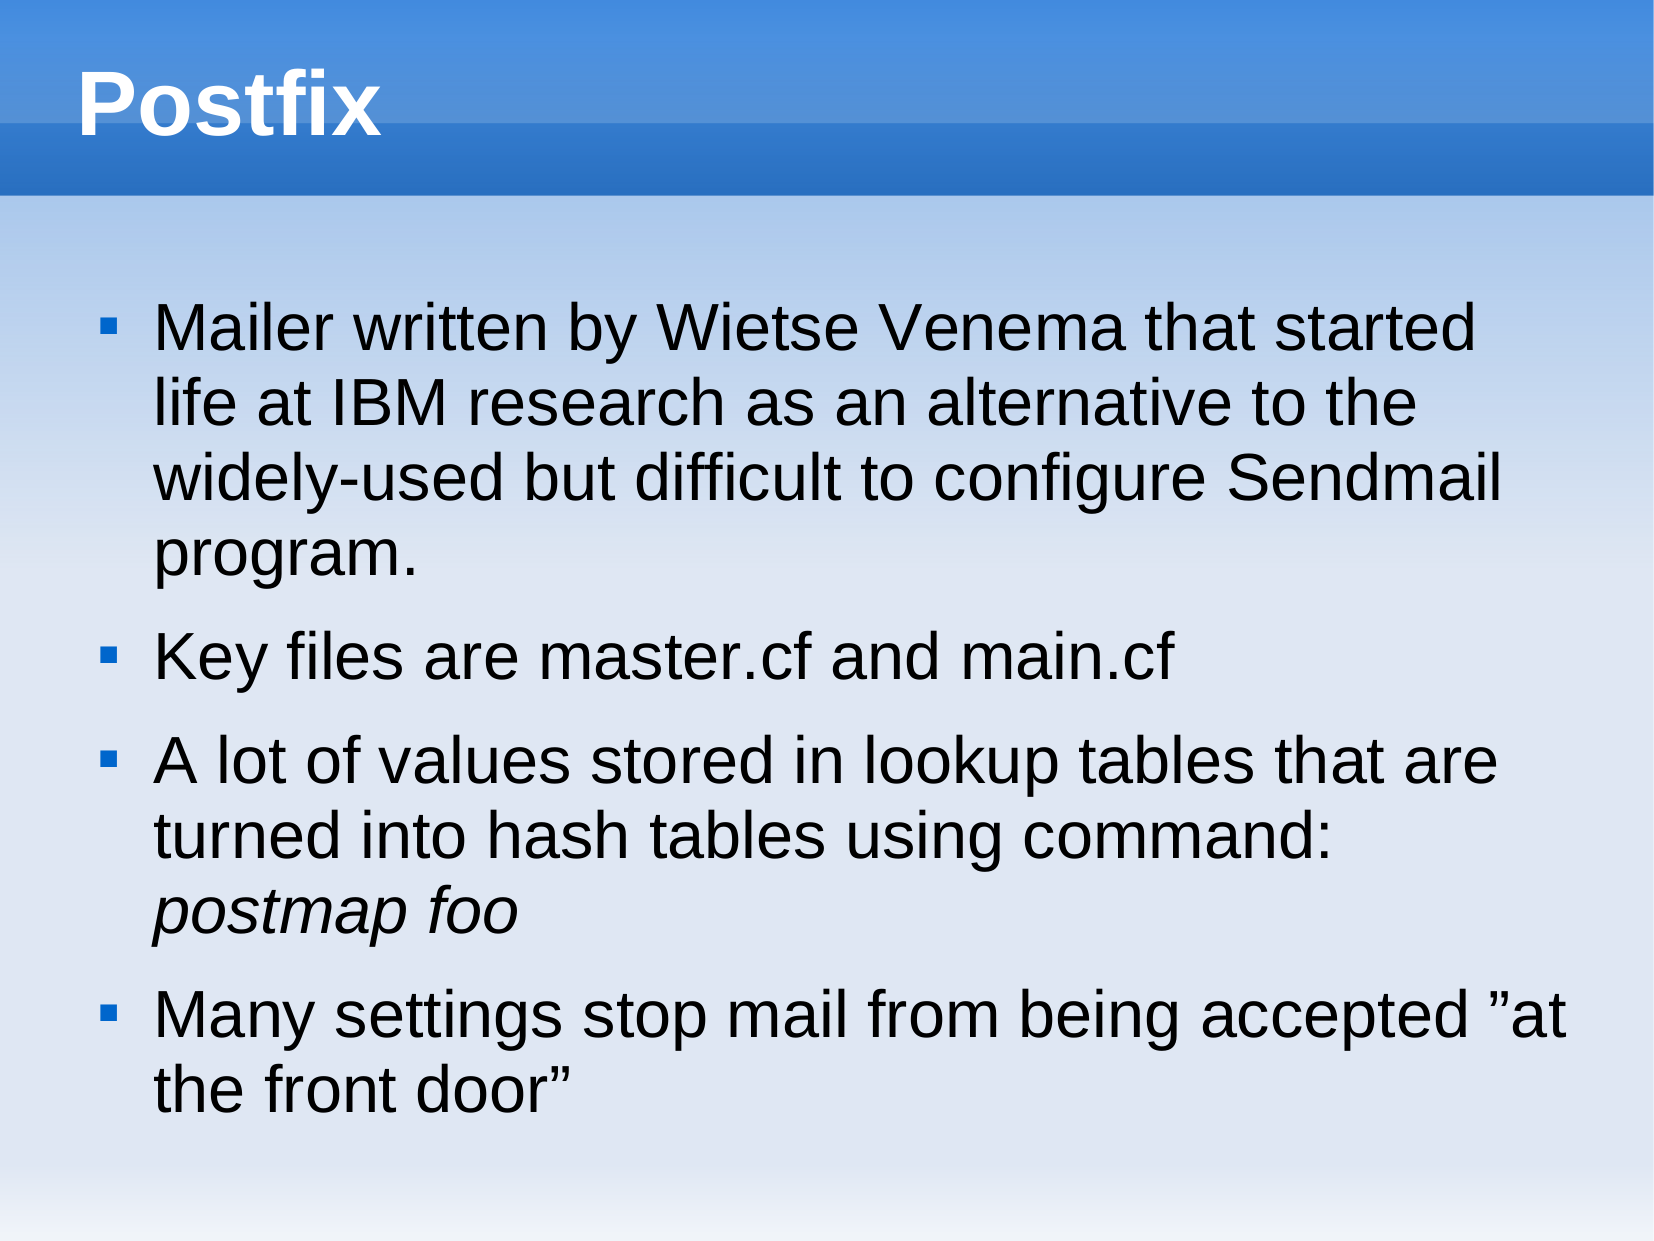

# Postfix
Mailer written by Wietse Venema that started life at IBM research as an alternative to the widely-used but difficult to configure Sendmail program.
Key files are master.cf and main.cf
A lot of values stored in lookup tables that are turned into hash tables using command: postmap foo
Many settings stop mail from being accepted ”at the front door”